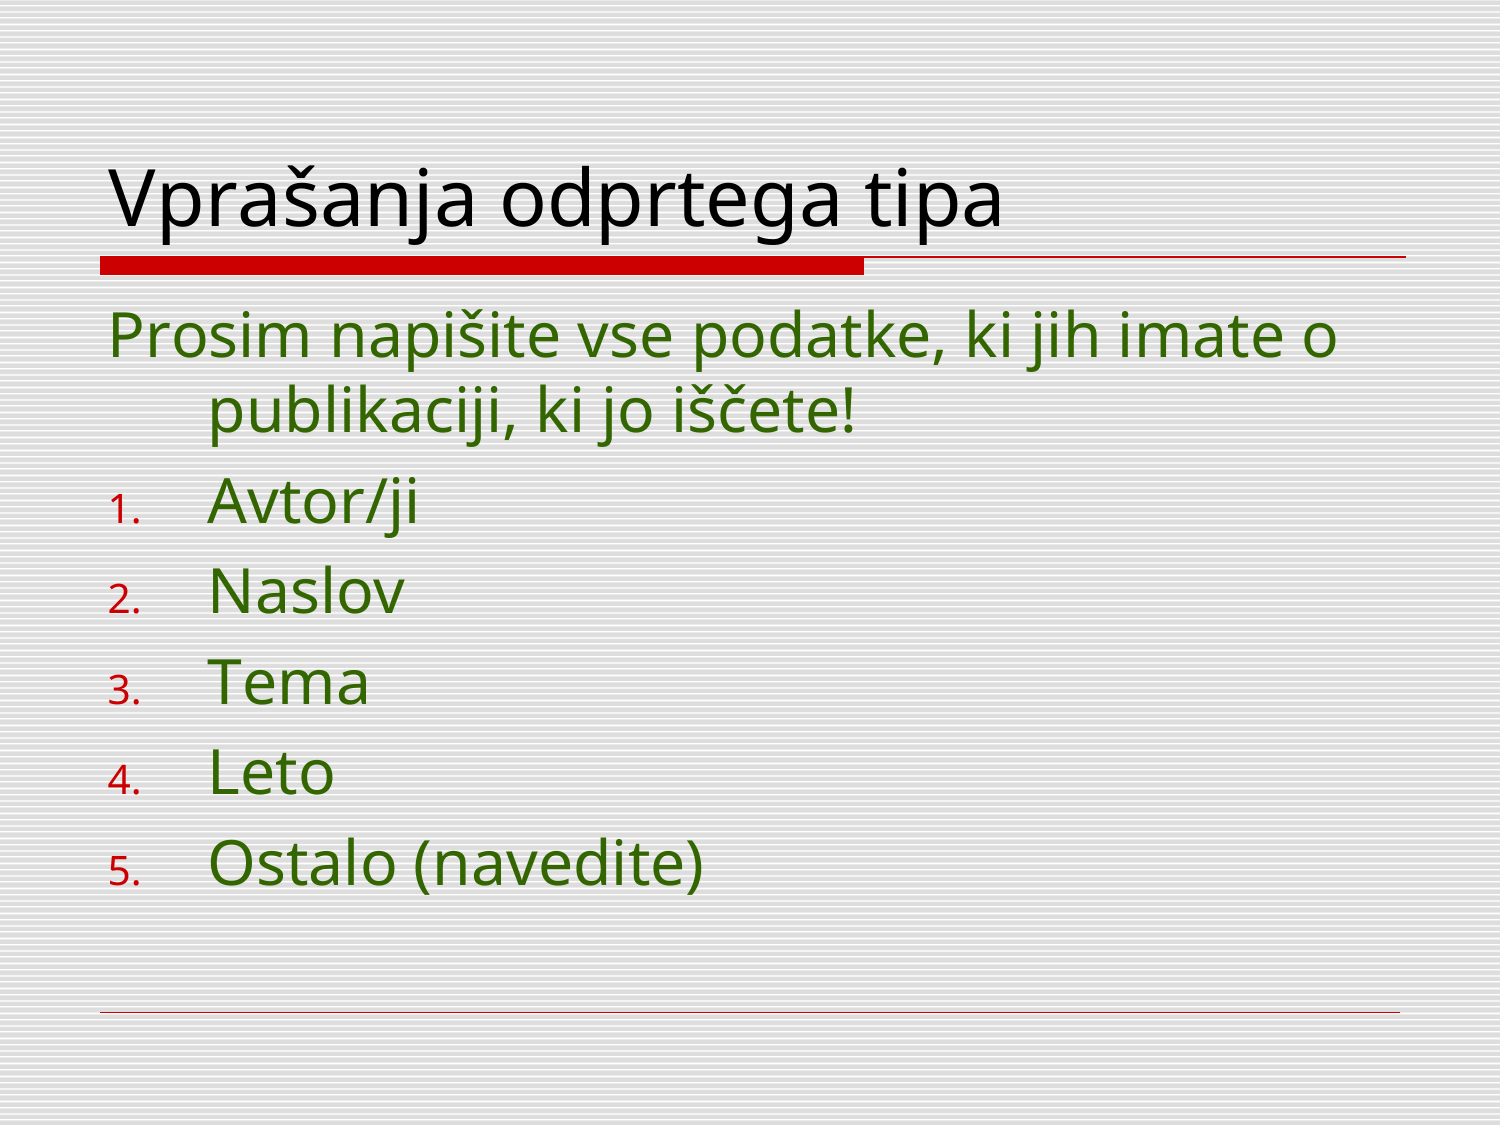

# Vprašanja odprtega tipa
Prosim napišite vse podatke, ki jih imate o publikaciji, ki jo iščete!
Avtor/ji
Naslov
Tema
Leto
Ostalo (navedite)